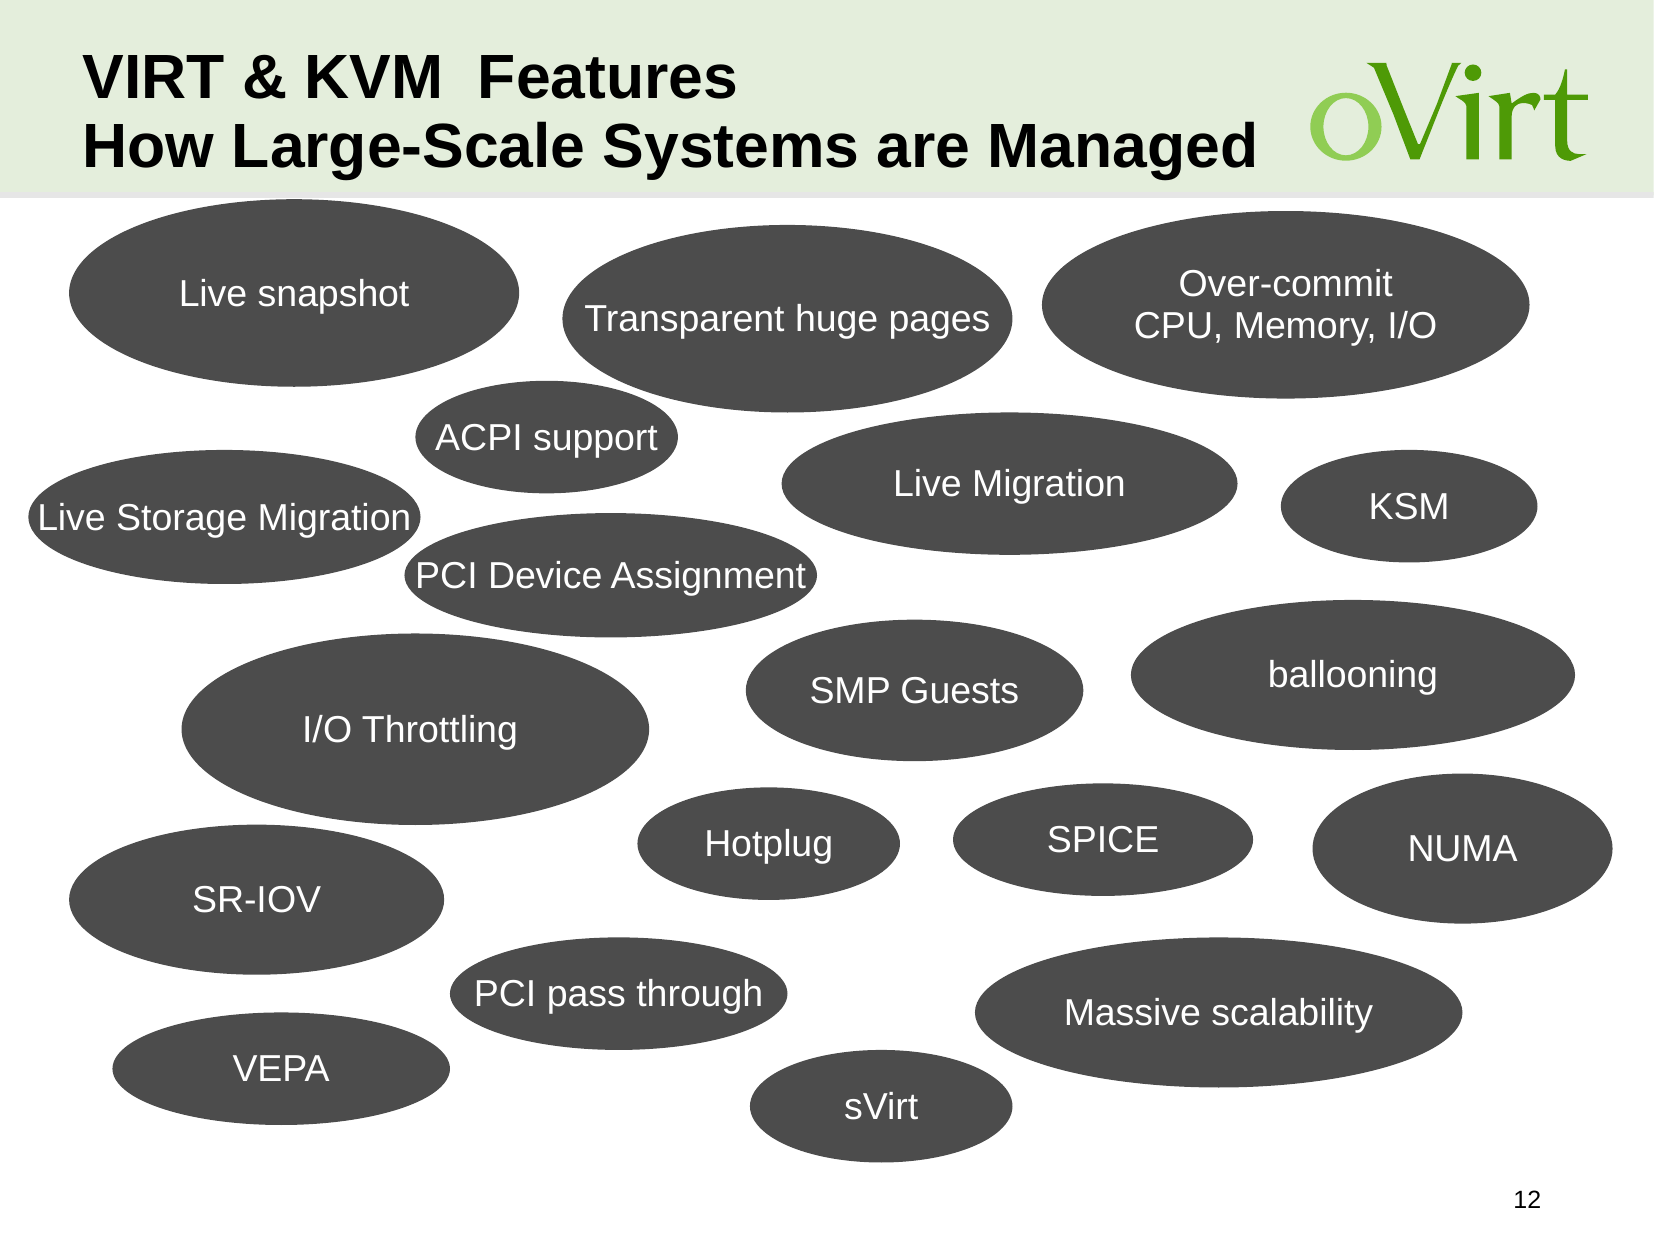

# VIRT & KVM Features How Large-Scale Systems are Managed
Live snapshot
Over-commit
CPU, Memory, I/O
Transparent huge pages
ACPI support
Live Migration
KSM
Live Storage Migration
PCI Device Assignment
ballooning
SMP Guests
I/O Throttling
NUMA
SPICE
Hotplug
SR-IOV
PCI pass through
Massive scalability
VEPA
sVirt